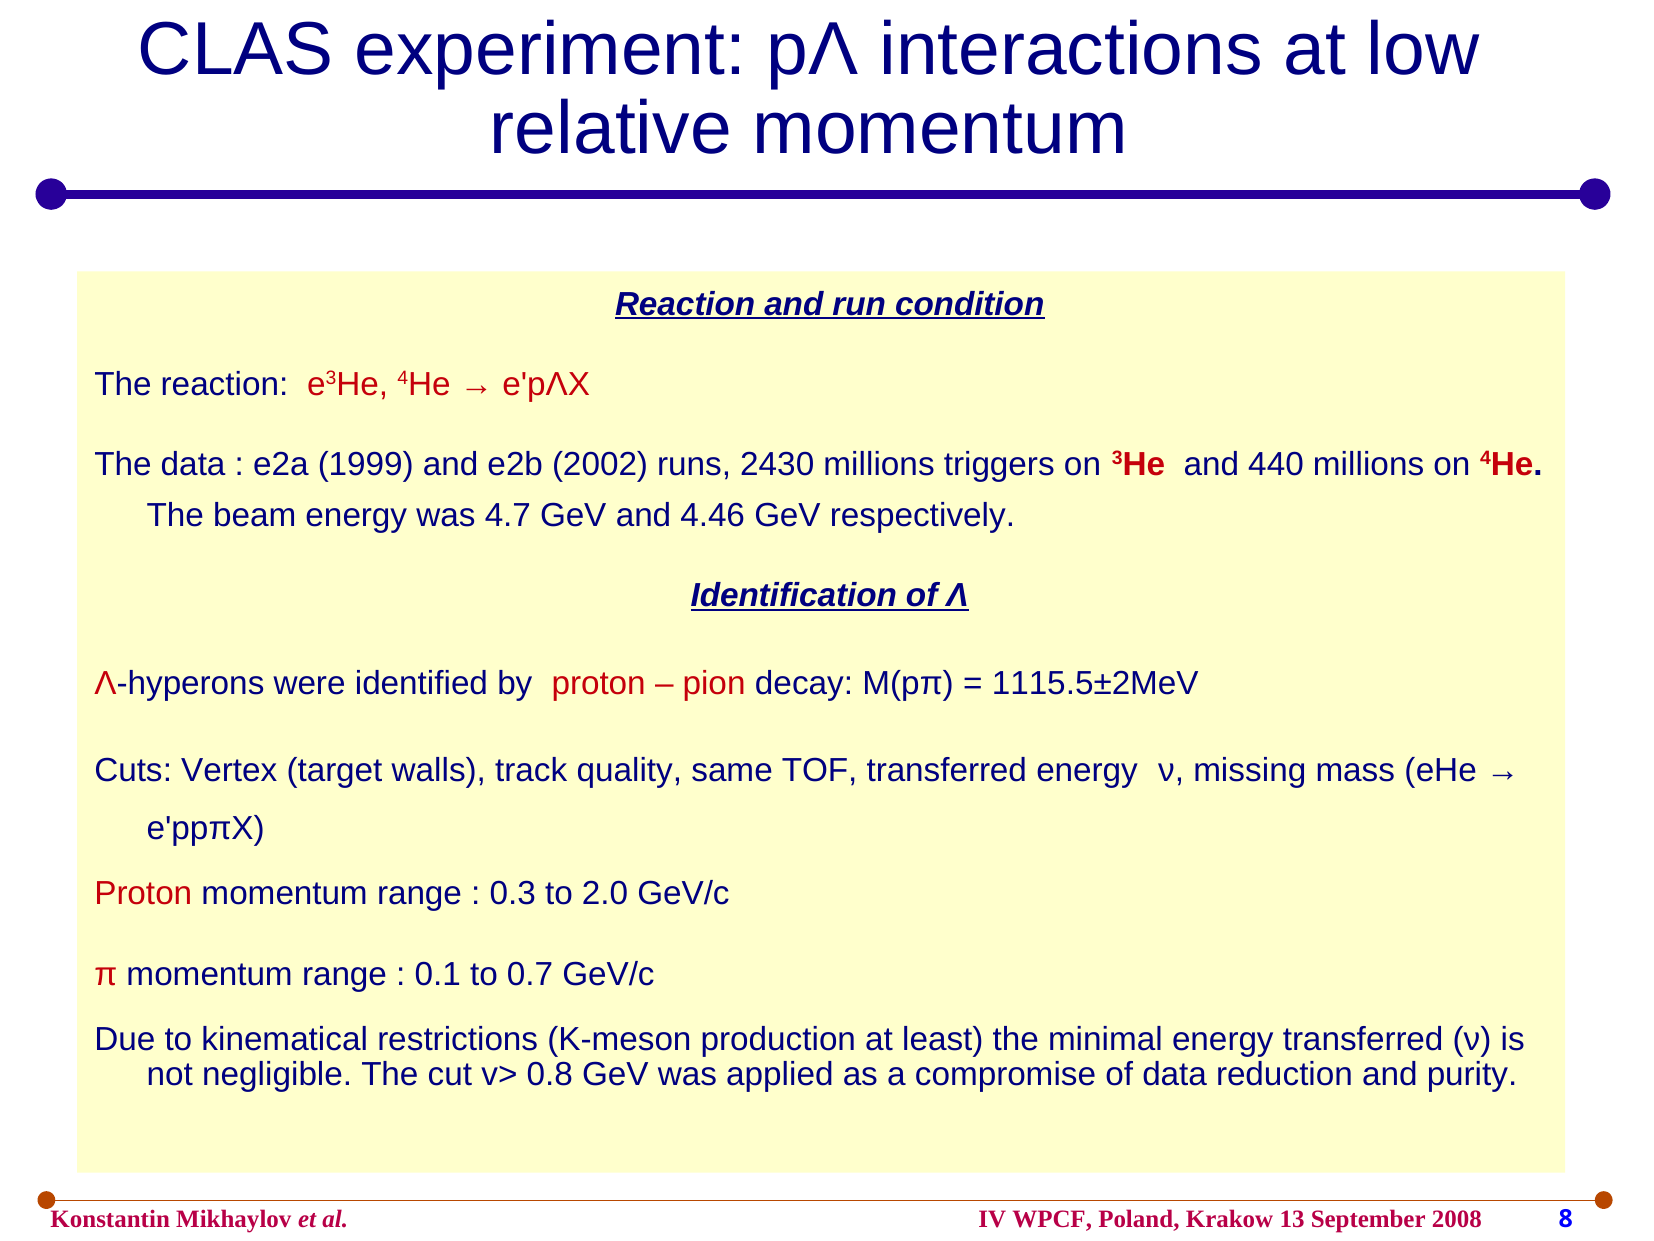

# CLAS experiment: pΛ interactions at low relative momentum
Reaction and run condition
The reaction: e3He, 4He → e'pΛX
The data : e2a (1999) and e2b (2002) runs, 2430 millions triggers on 3He and 440 millions on 4He. The beam energy was 4.7 GeV and 4.46 GeV respectively.
Identification of Λ
Λ-hyperons were identified by proton – pion decay: M(pπ) = 1115.5±2MeV
Cuts: Vertex (target walls), track quality, same TOF, transferred energy ν, missing mass (eHe → e'ppπX)
Proton momentum range : 0.3 to 2.0 GeV/c
π momentum range : 0.1 to 0.7 GeV/c
Due to kinematical restrictions (K-meson production at least) the minimal energy transferred (ν) is not negligible. The cut v> 0.8 GeV was applied as a compromise of data reduction and purity.
Konstantin Mikhaylov et al. IV WPCF, Poland, Krakow 13 September 2008